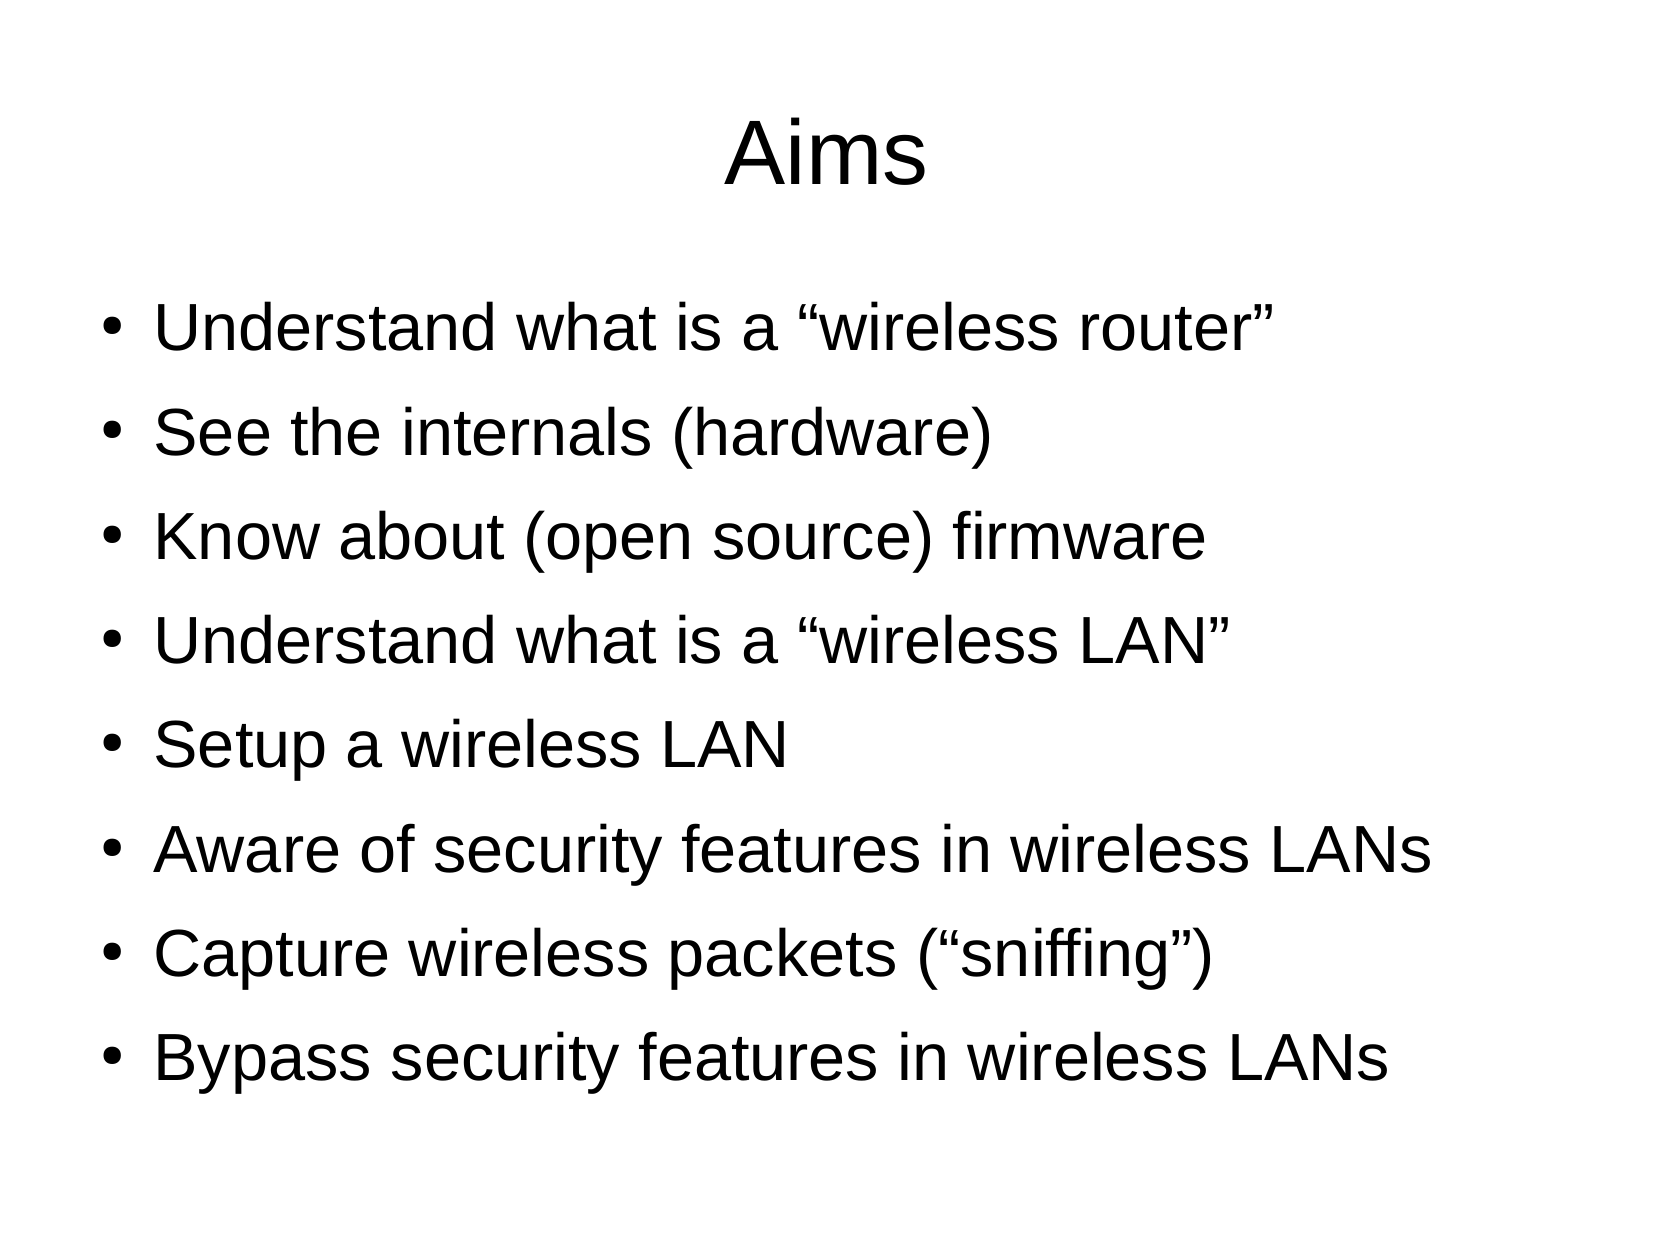

# Aims
Understand what is a “wireless router”
See the internals (hardware)
Know about (open source) firmware
Understand what is a “wireless LAN”
Setup a wireless LAN
Aware of security features in wireless LANs
Capture wireless packets (“sniffing”)
Bypass security features in wireless LANs